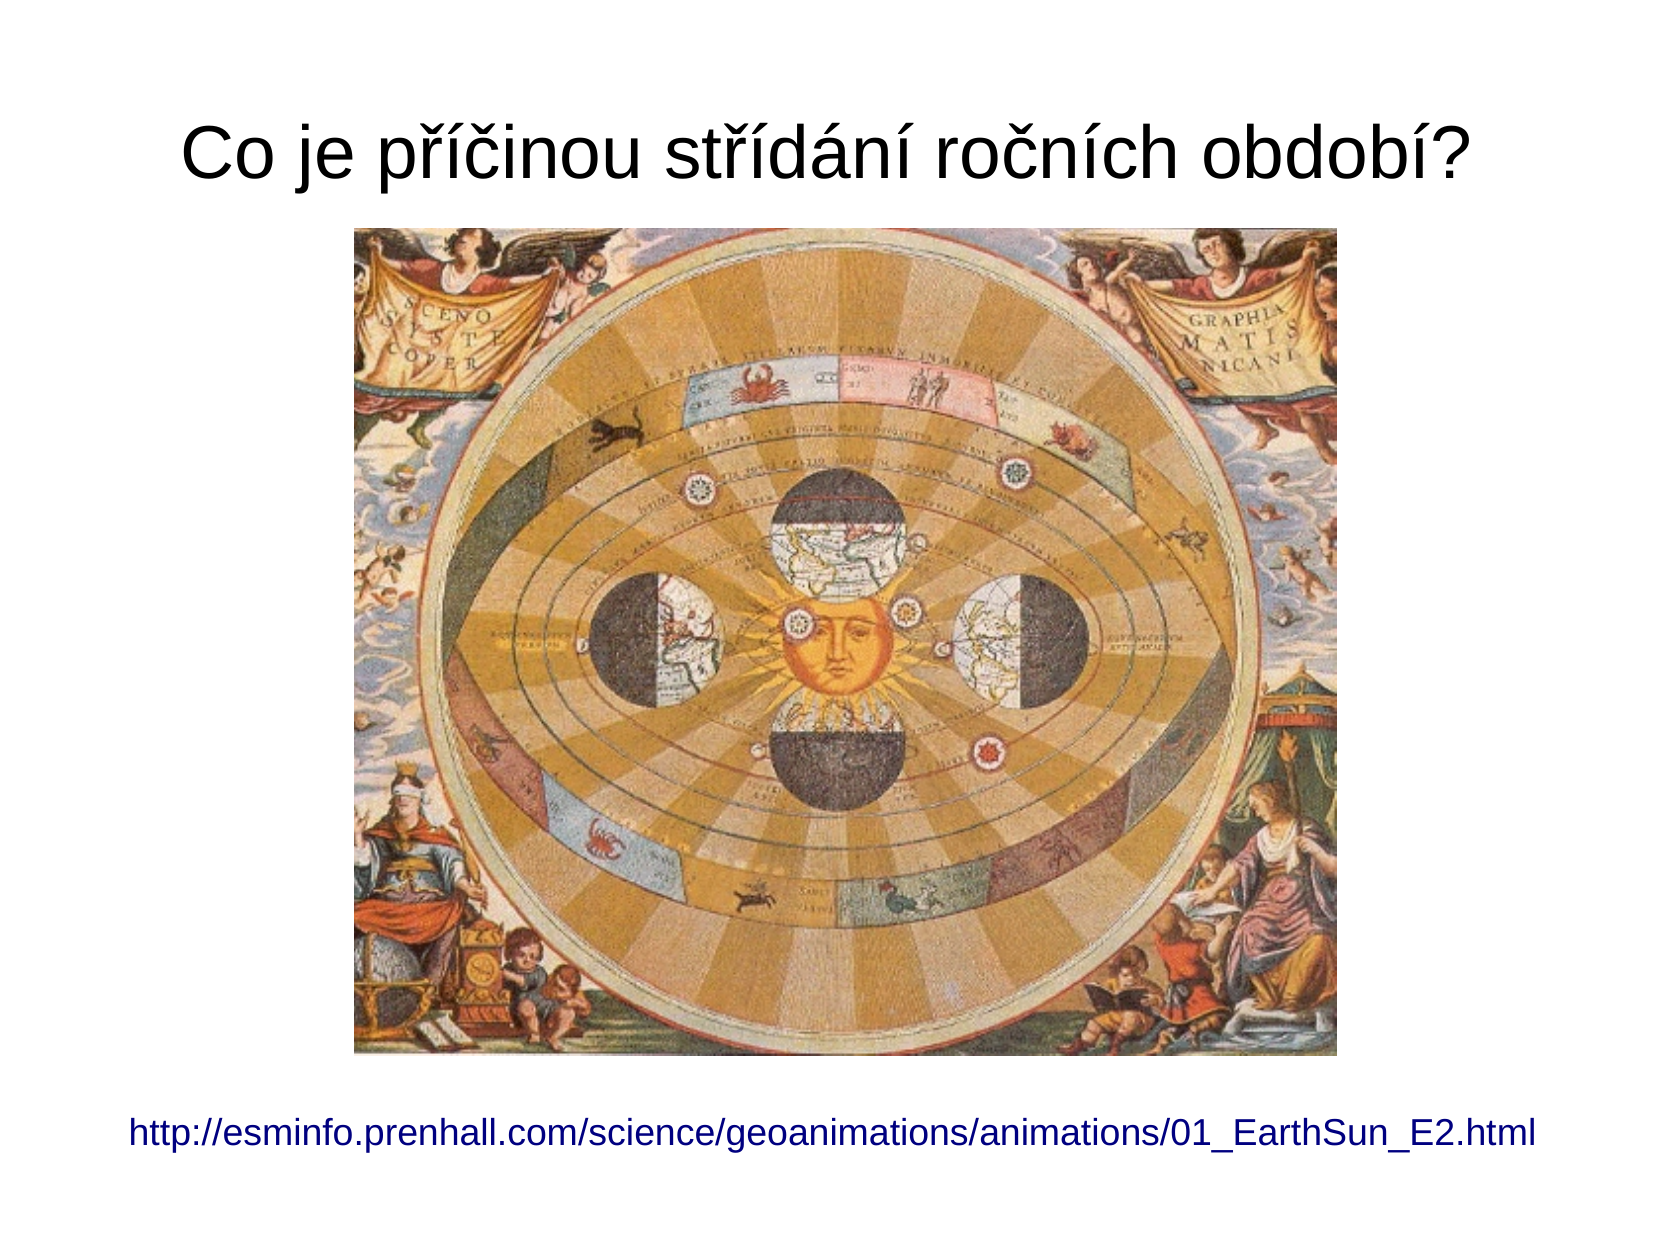

# Co je příčinou střídání ročních období?
http://esminfo.prenhall.com/science/geoanimations/animations/01_EarthSun_E2.html